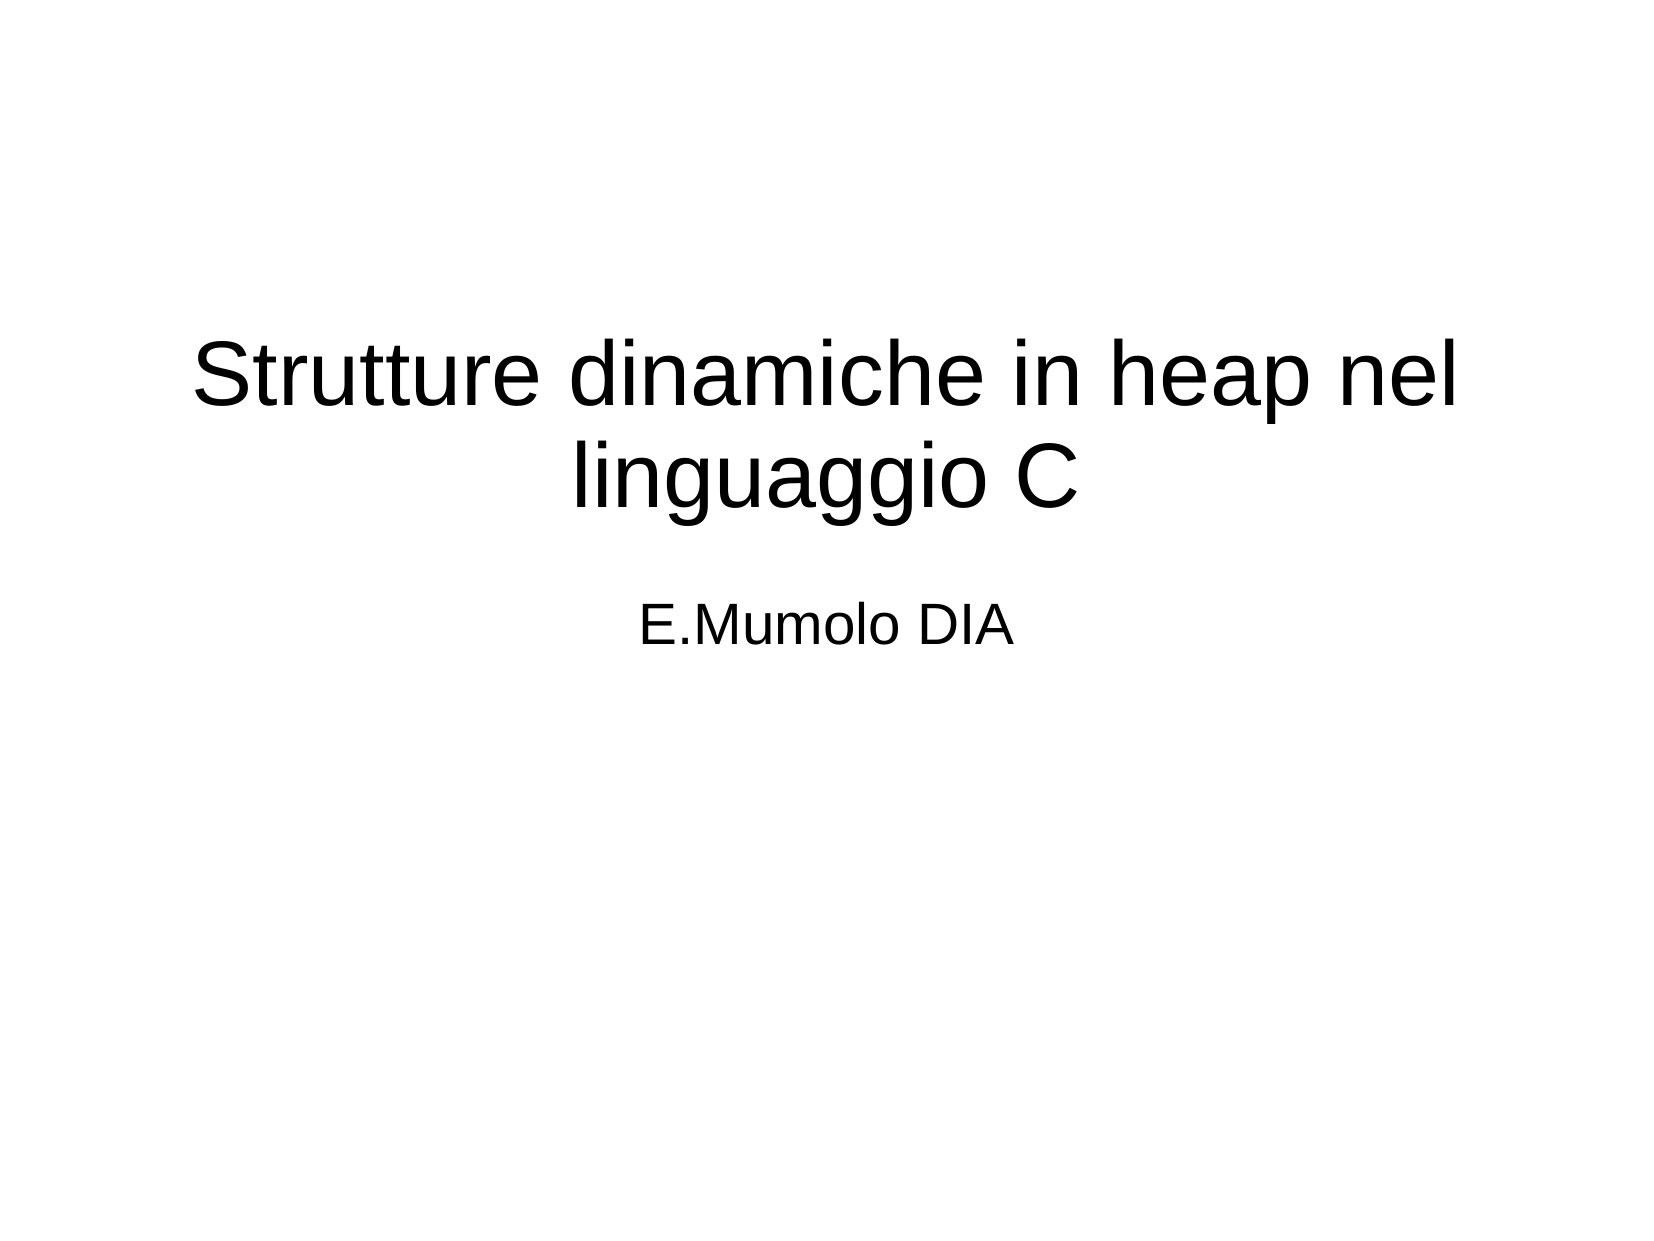

# Strutture dinamiche in heap nel linguaggio C E.Mumolo DIA